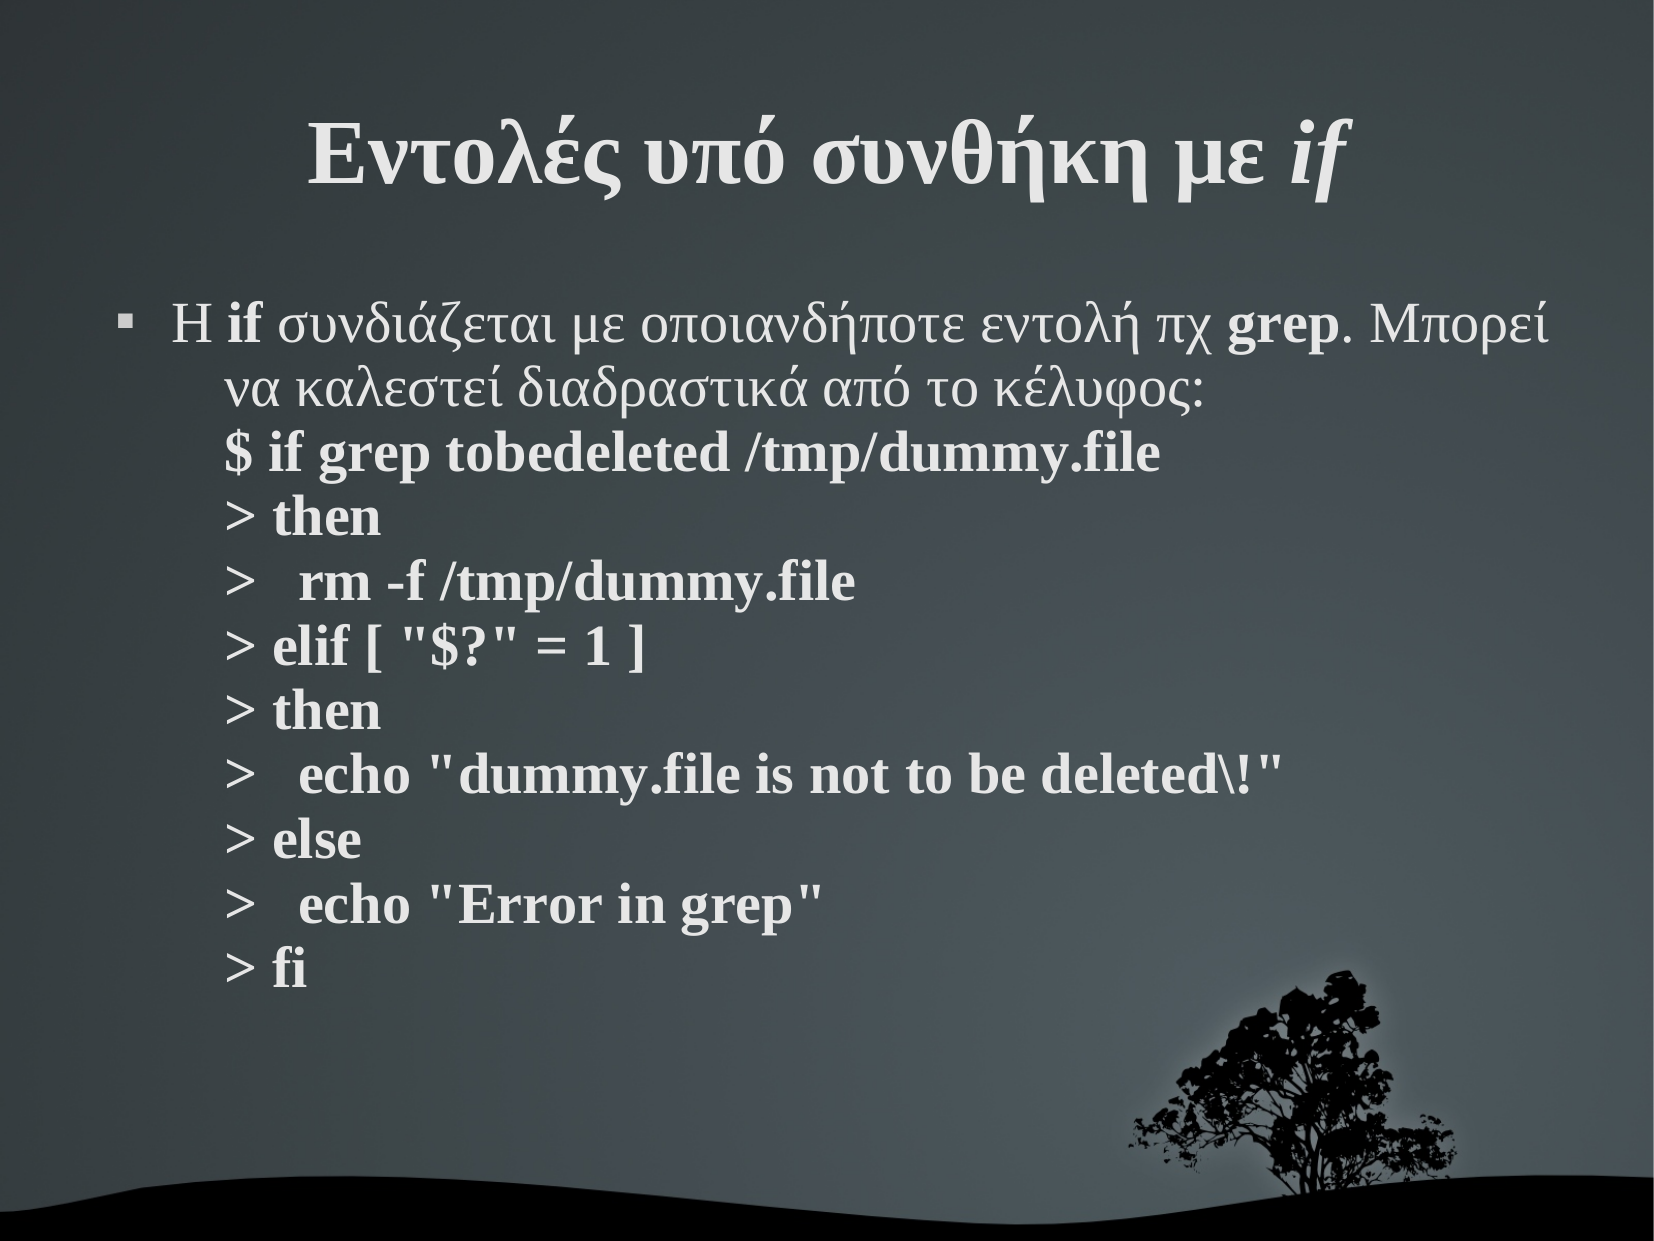

Εντολές υπό συνθήκη με if
# Η if συνδιάζεται με οποιανδήποτε εντολή πχ grep. Μπορεί να καλεστεί διαδραστικά από το κέλυφος: $ if grep tobedeleted /tmp/dummy.file > then >	rm -f /tmp/dummy.file > elif [ "$?" = 1 ] > then >	echo "dummy.file is not to be deleted\!" > else >	echo "Error in grep" > fi